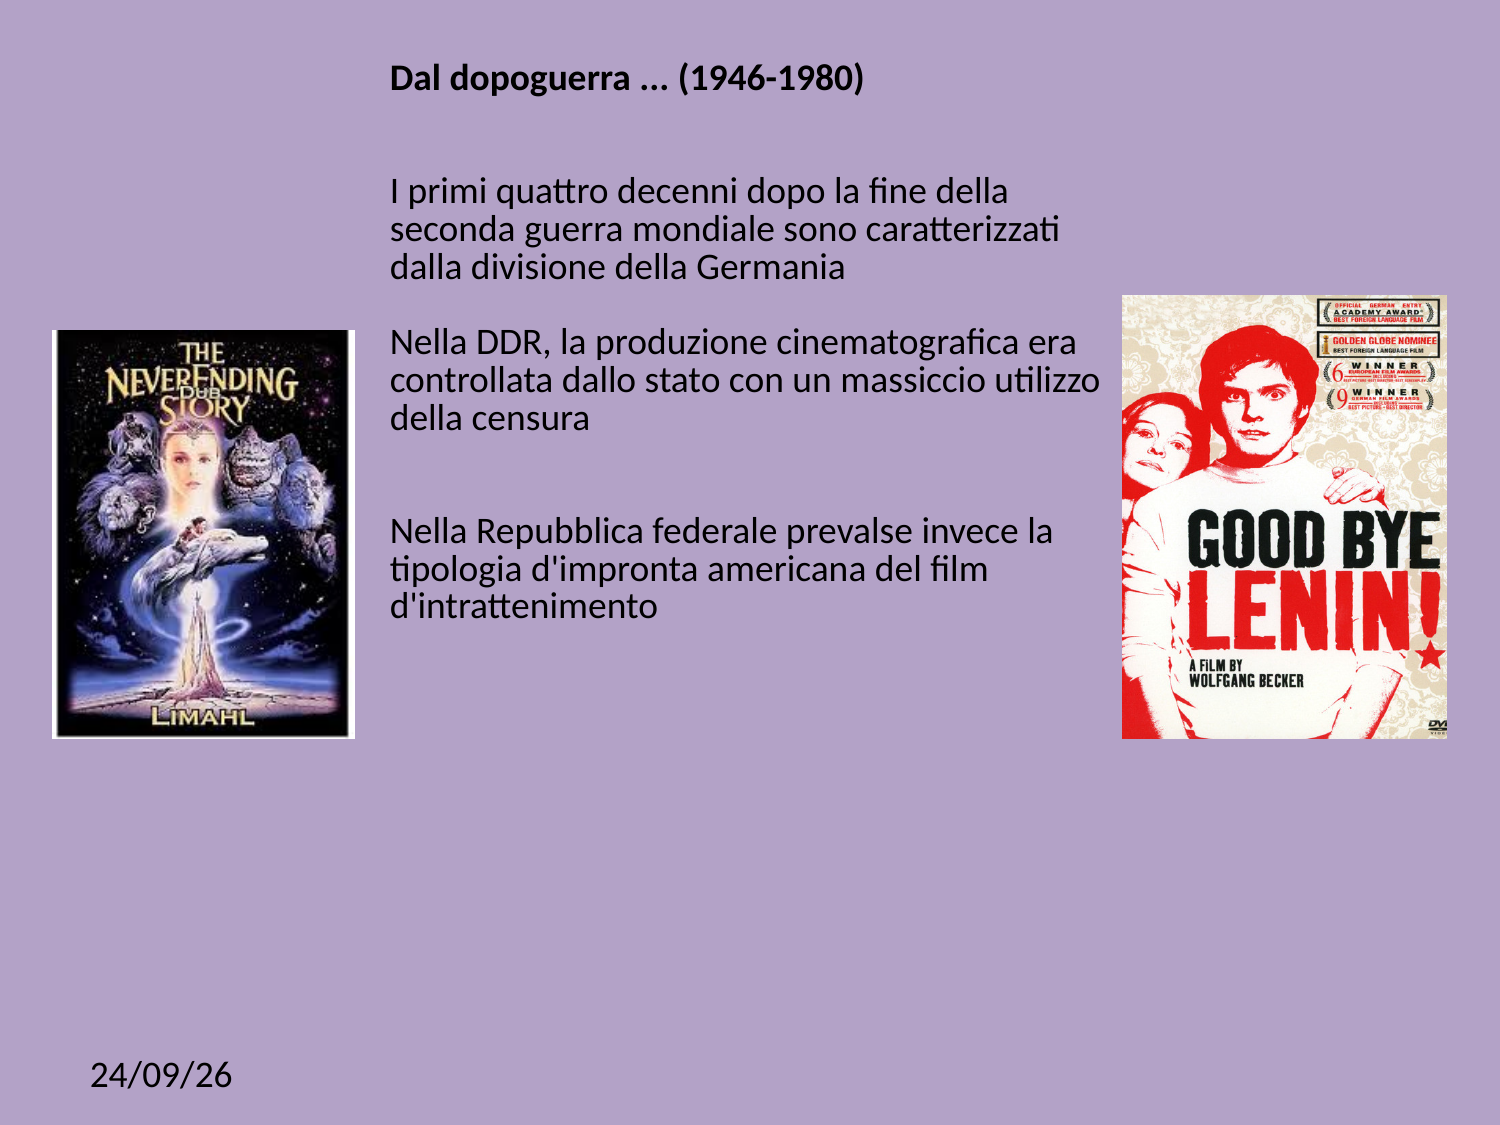

Dal dopoguerra ... (1946-1980)
I primi quattro decenni dopo la fine della seconda guerra mondiale sono caratterizzati dalla divisione della Germania
Nella DDR, la produzione cinematografica era controllata dallo stato con un massiccio utilizzo della censura
Nella Repubblica federale prevalse invece la tipologia d'impronta americana del film d'intrattenimento